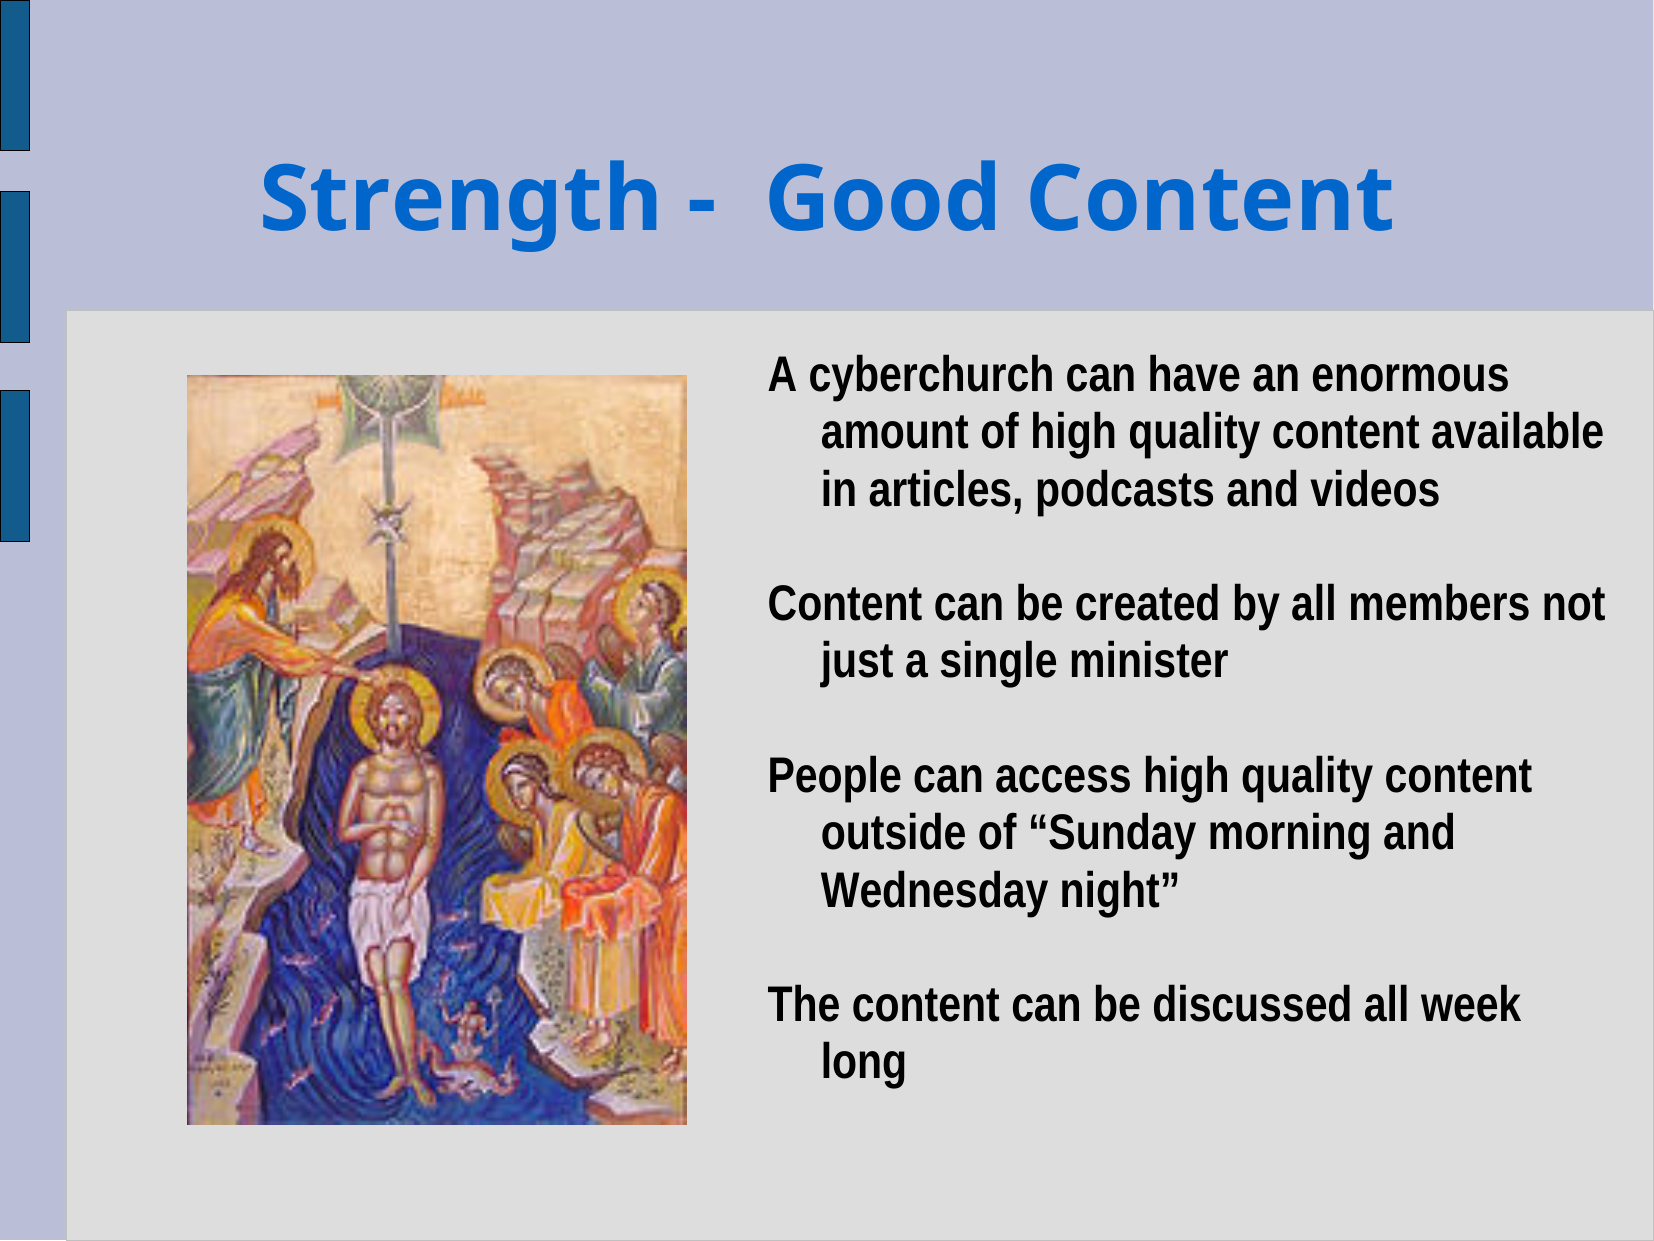

# Strength - Good Content
A cyberchurch can have an enormous amount of high quality content available in articles, podcasts and videos
Content can be created by all members not just a single minister
People can access high quality content outside of “Sunday morning and Wednesday night”
The content can be discussed all week long